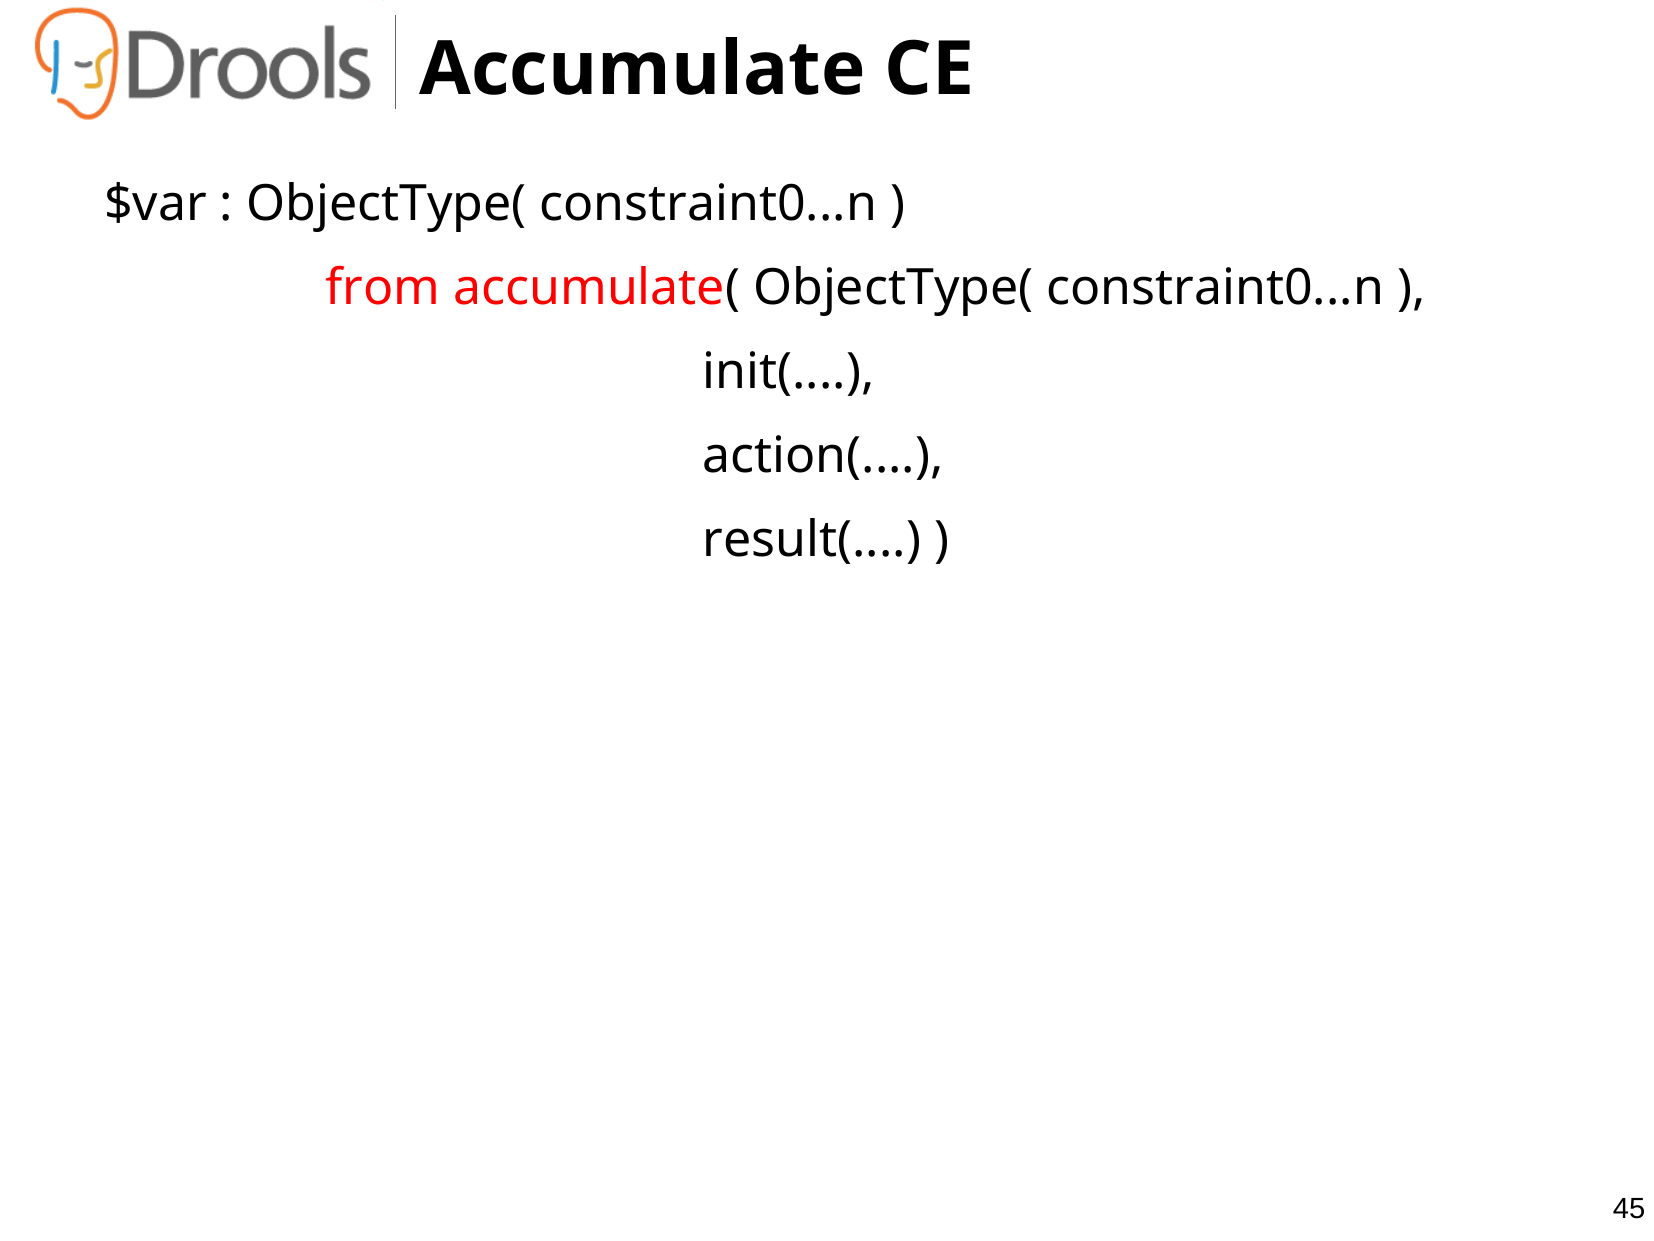

# Accumulate CE
$var : ObjectType( constraint0...n )
 from accumulate( ObjectType( constraint0...n ),
 init(....),
 action(....),
 result(....) )